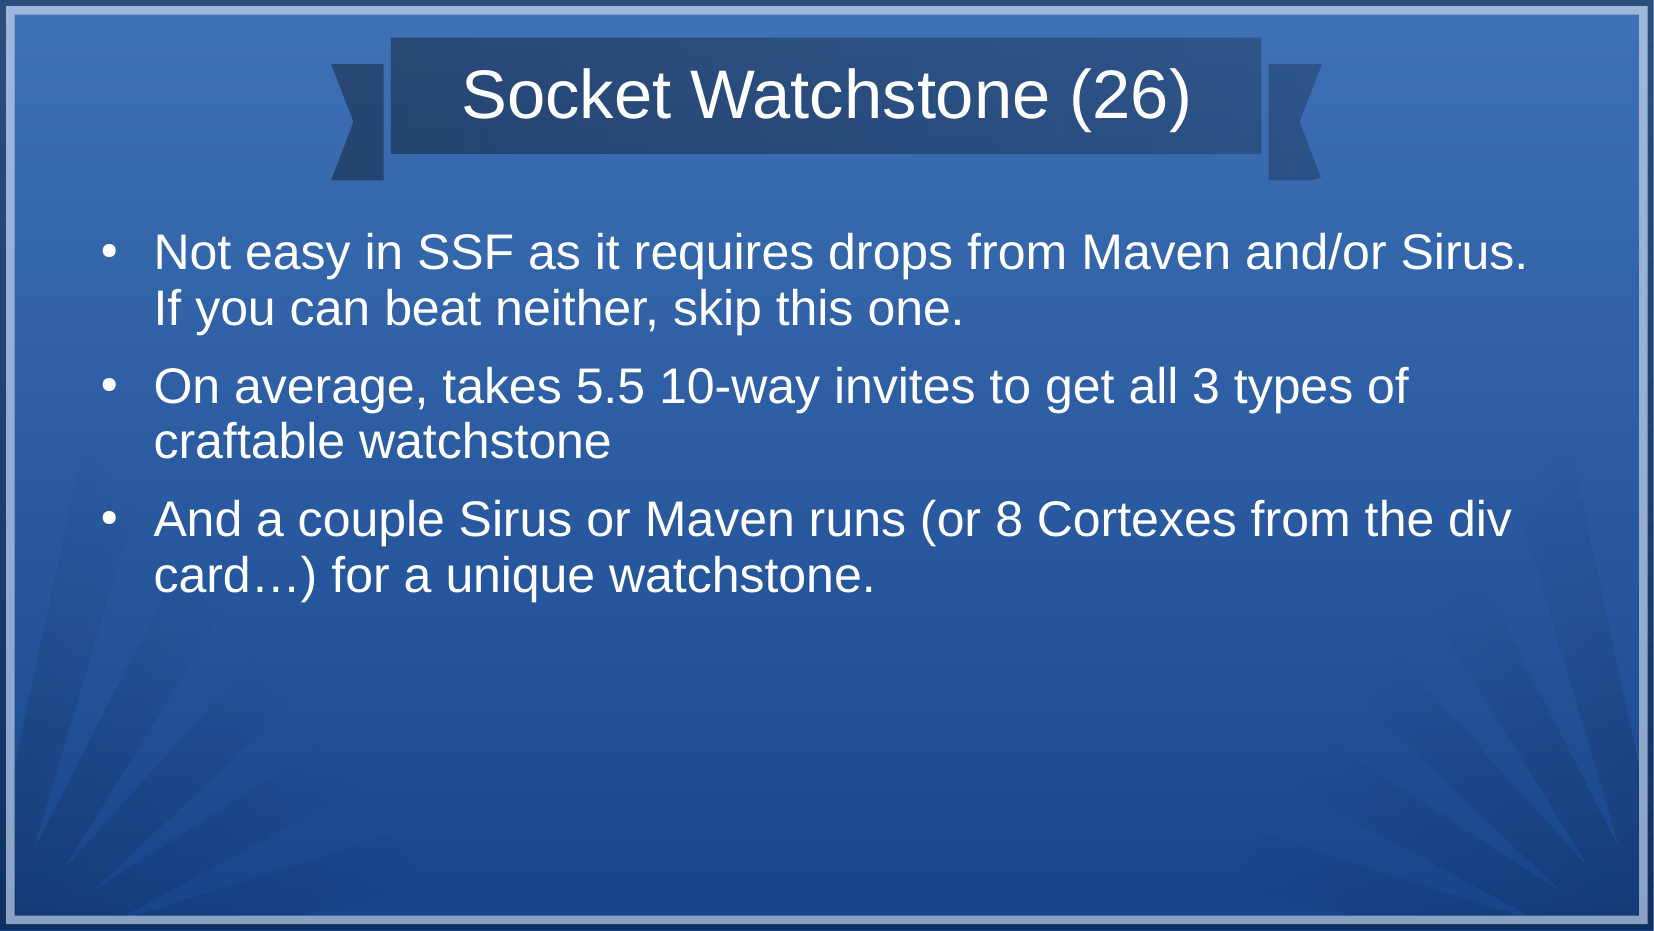

# Socket Watchstone (26)
Not easy in SSF as it requires drops from Maven and/or Sirus. If you can beat neither, skip this one.
On average, takes 5.5 10-way invites to get all 3 types of craftable watchstone
And a couple Sirus or Maven runs (or 8 Cortexes from the div card…) for a unique watchstone.